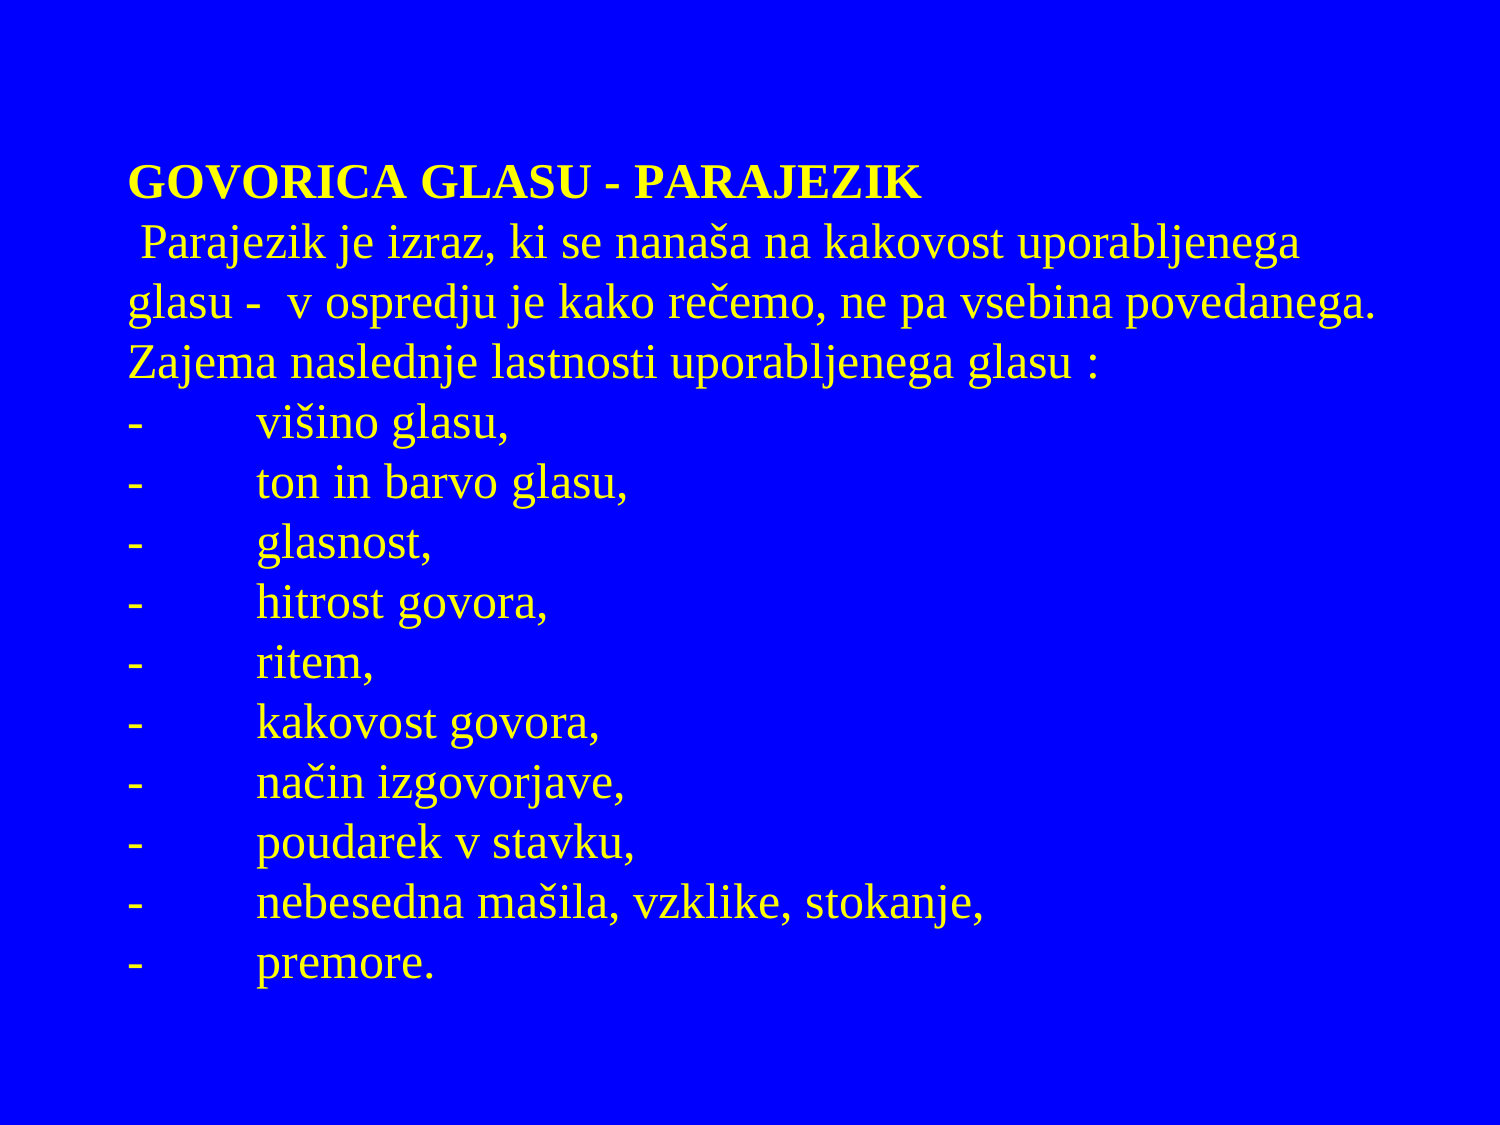

# GOVORICA GLASU - PARAJEZIK  Parajezik je izraz, ki se nanaša na kakovost uporabljenega glasu - v ospredju je kako rečemo, ne pa vsebina povedanega. Zajema naslednje lastnosti uporabljenega glasu : -         višino glasu, -         ton in barvo glasu, - glasnost, -         hitrost govora, -         ritem, -         kakovost govora, -         način izgovorjave, -         poudarek v stavku, -         nebesedna mašila, vzklike, stokanje, -         premore.